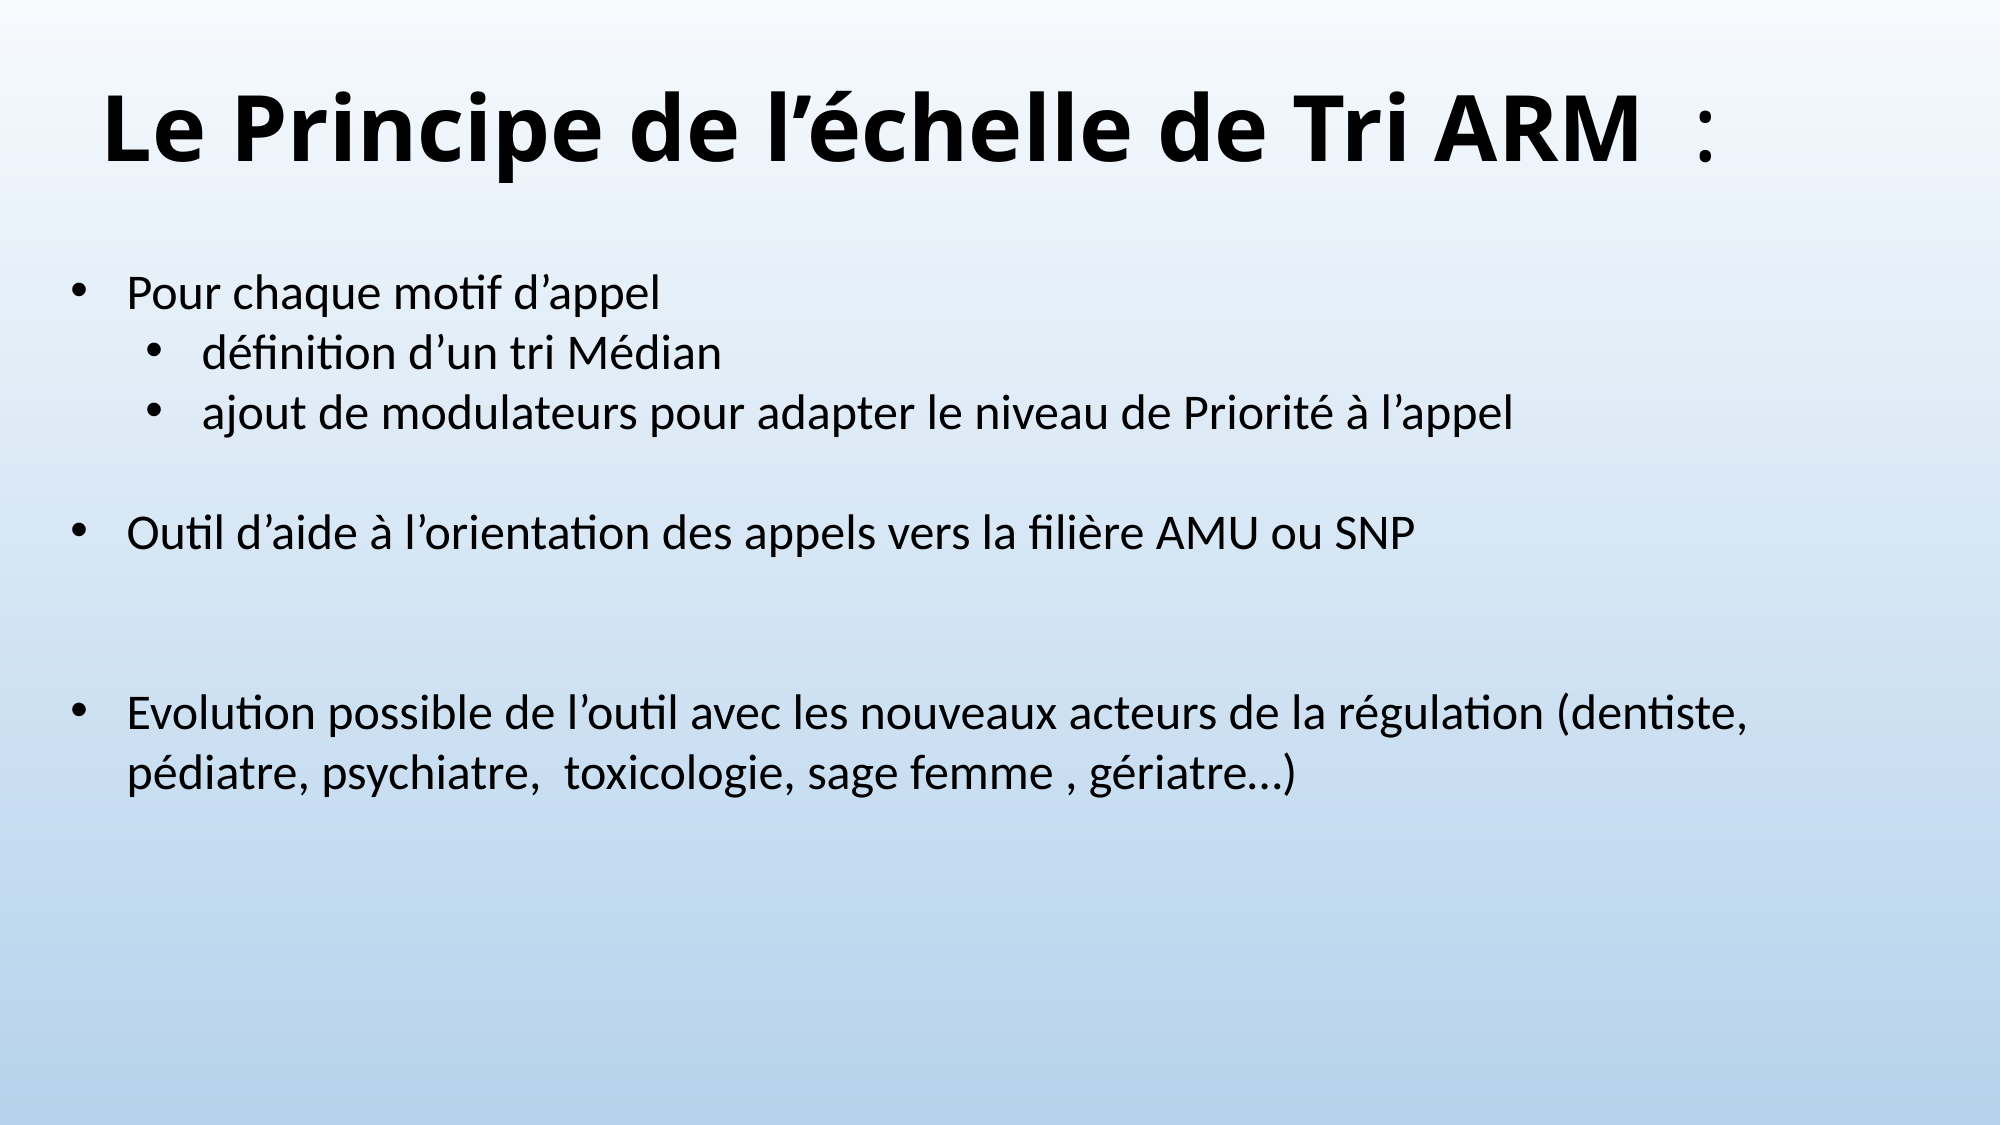

Le Principe de l’échelle de Tri ARM :
Pour chaque motif d’appel
définition d’un tri Médian
ajout de modulateurs pour adapter le niveau de Priorité à l’appel
Outil d’aide à l’orientation des appels vers la filière AMU ou SNP
Evolution possible de l’outil avec les nouveaux acteurs de la régulation (dentiste, pédiatre, psychiatre, toxicologie, sage femme , gériatre…)